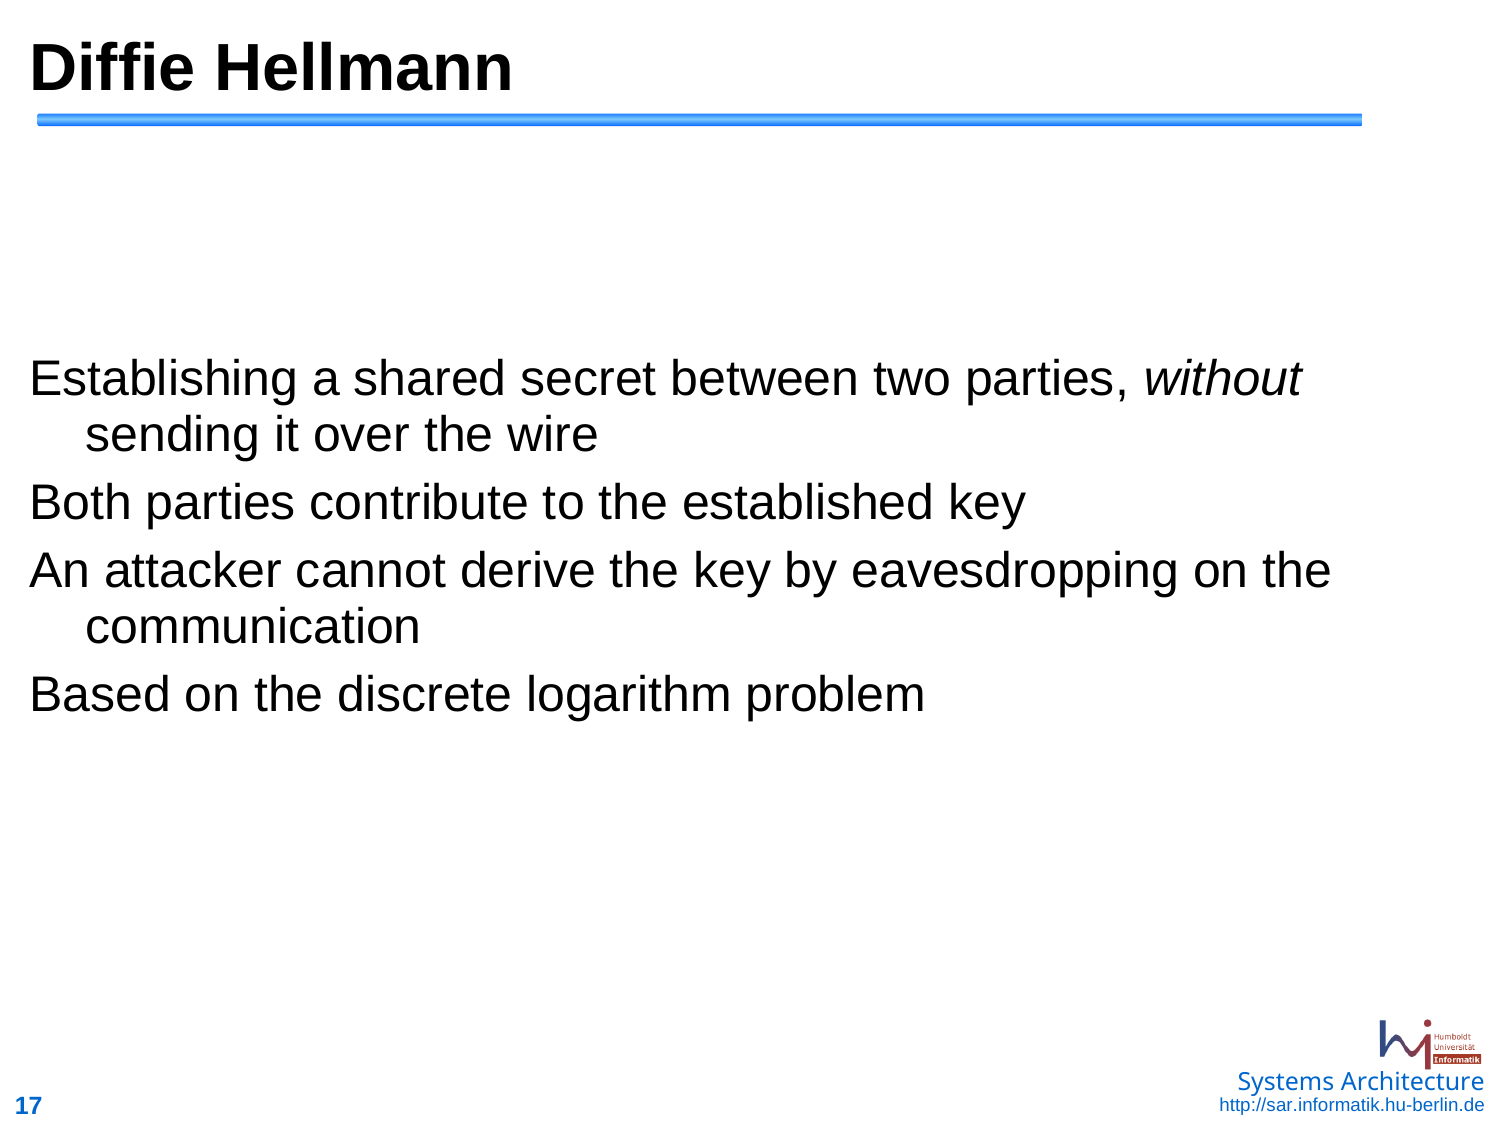

# Diffie Hellmann
Establishing a shared secret between two parties, without sending it over the wire
Both parties contribute to the established key
An attacker cannot derive the key by eavesdropping on the communication
Based on the discrete logarithm problem